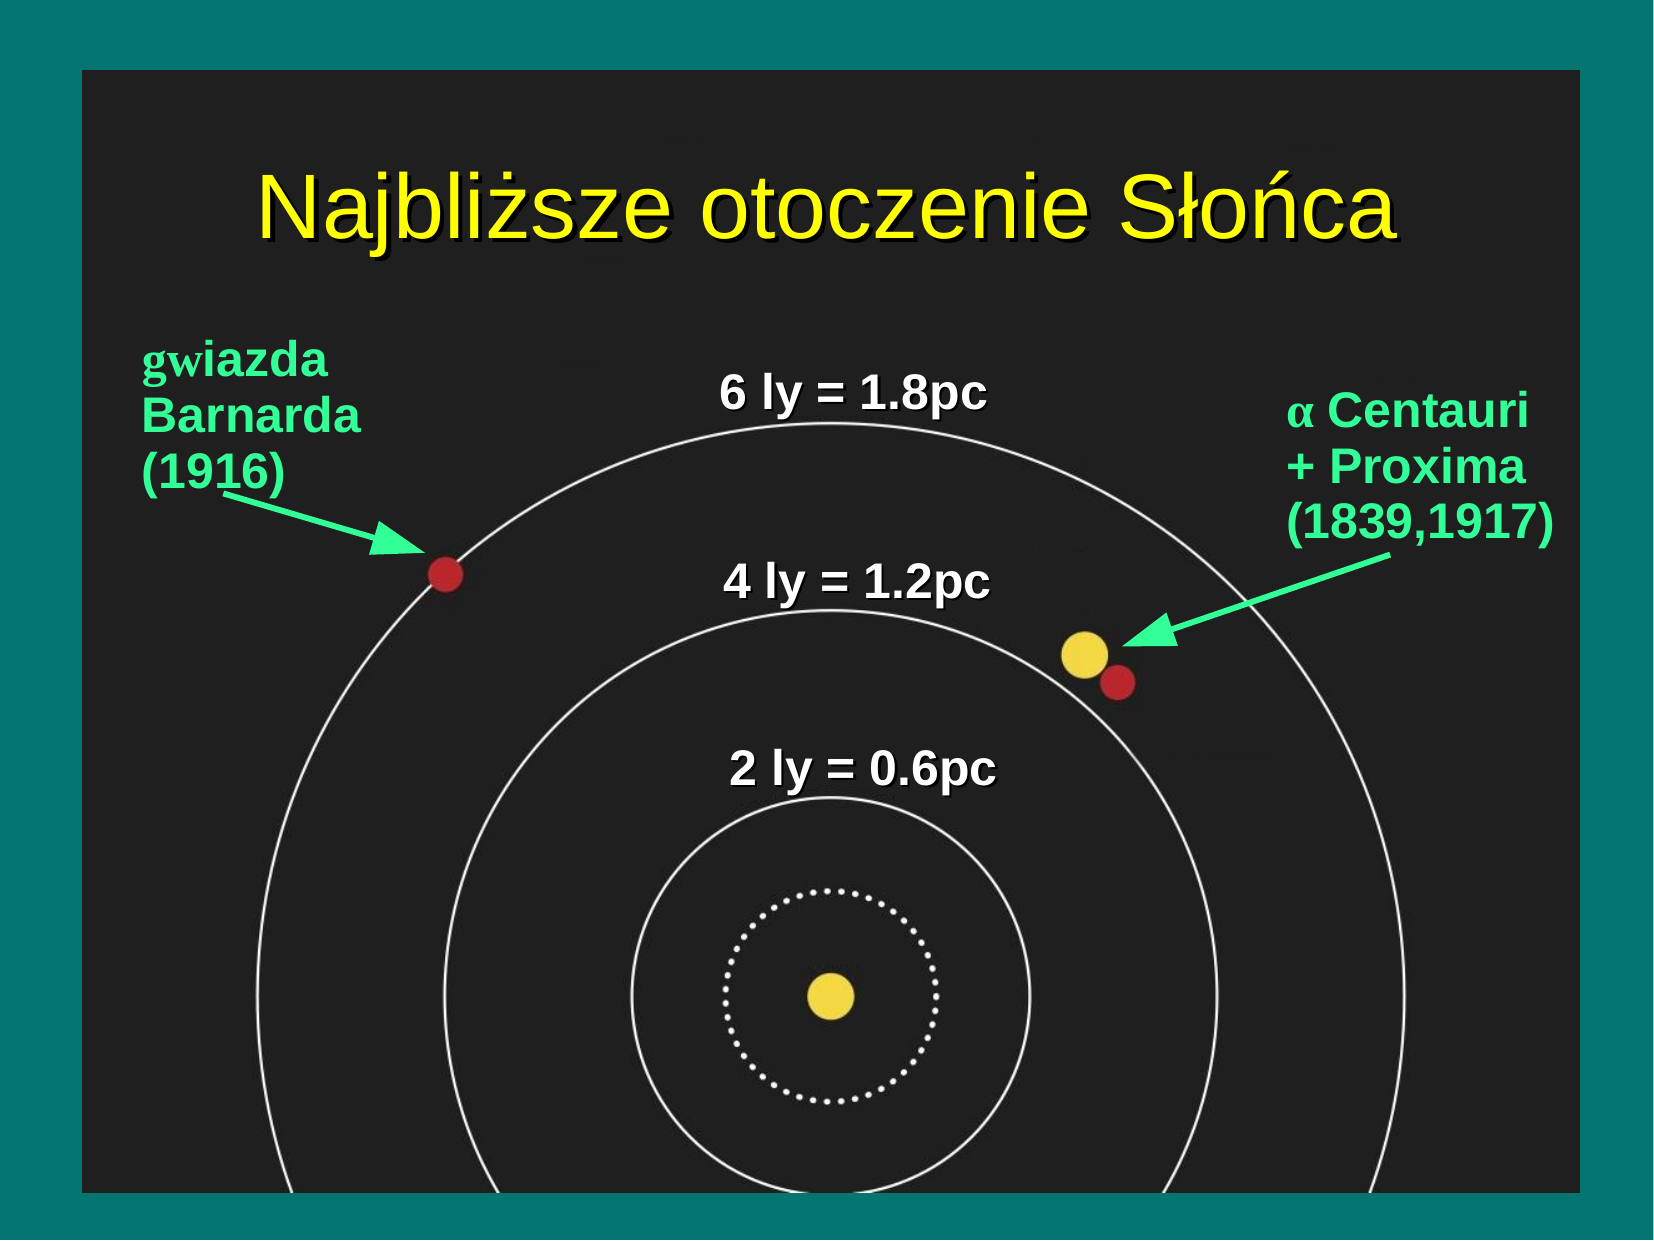

# Najbliższe otoczenie Słońca
gwiazda
Barnarda
(1916)
6 ly = 1.8pc
α Centauri
+ Proxima
(1839,1917)
4 ly = 1.2pc
2 ly = 0.6pc